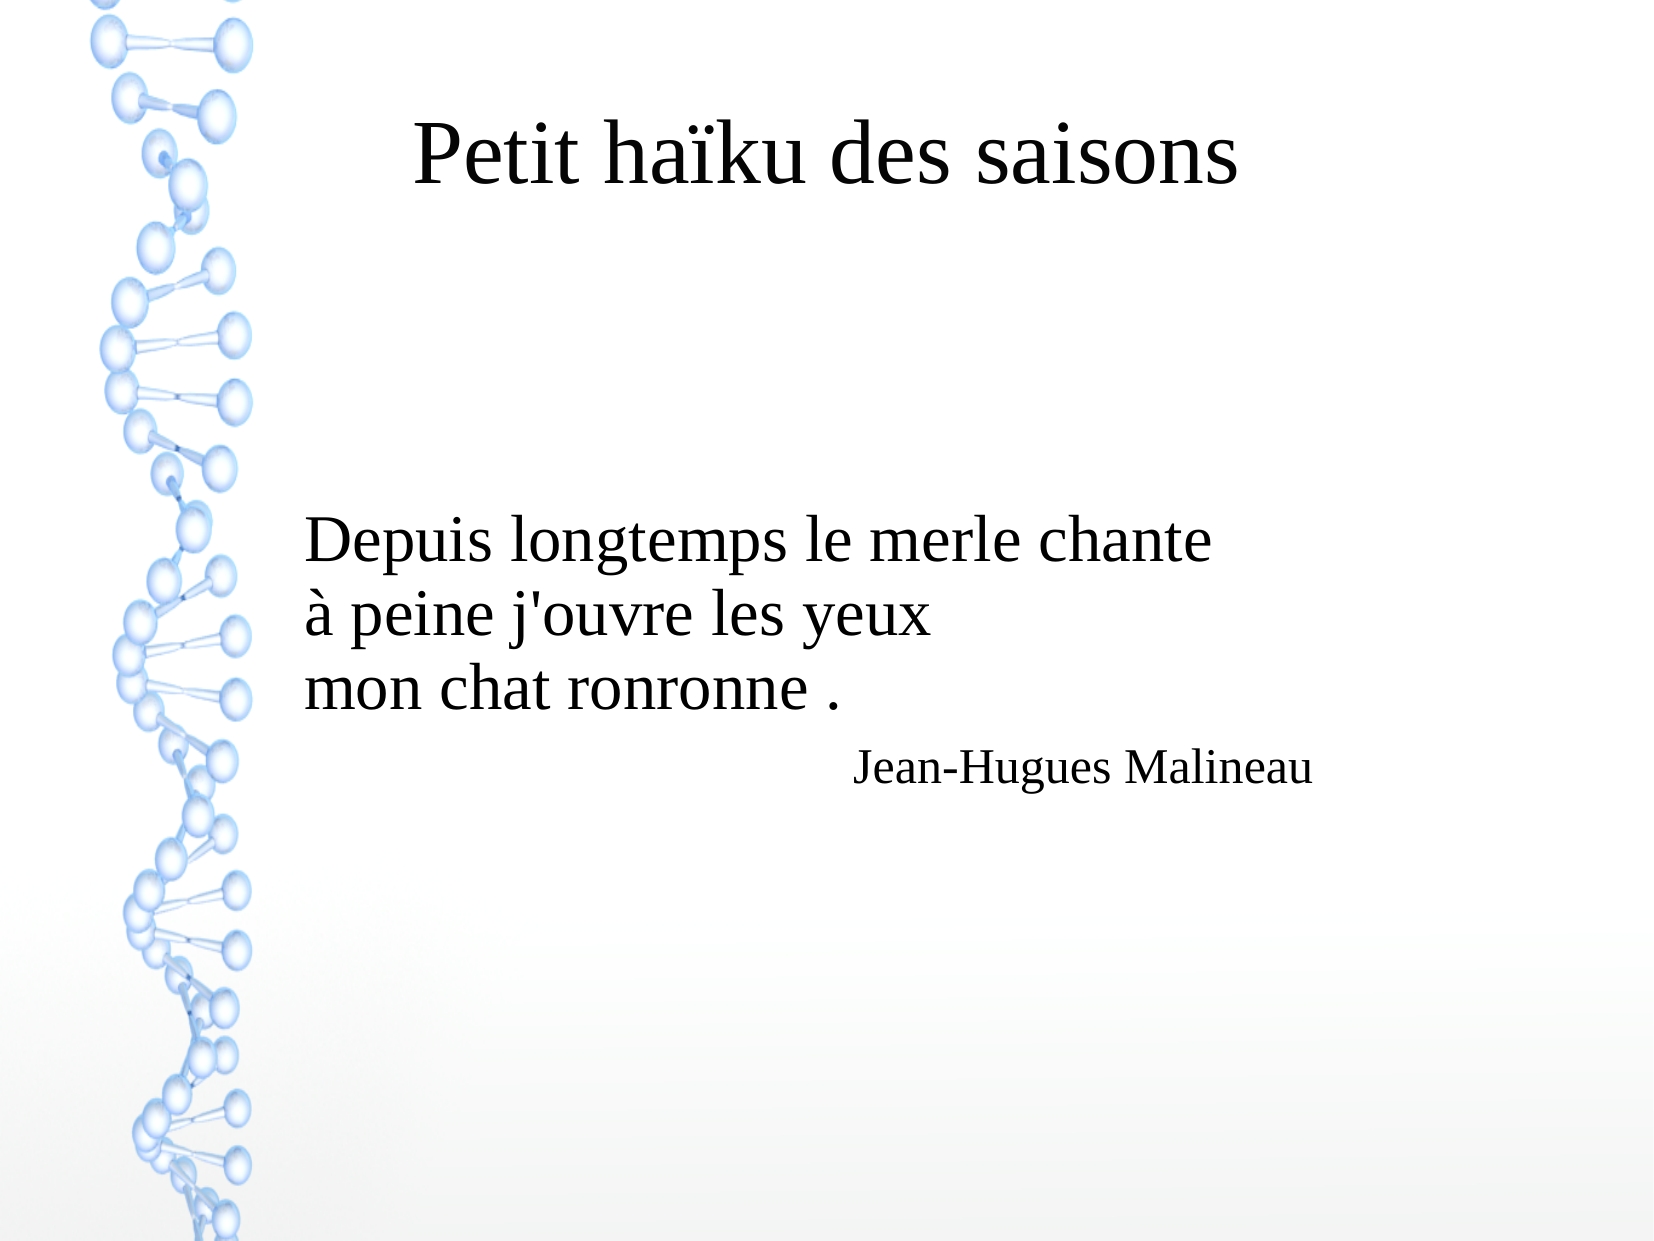

# Petit haïku des saisons
			Depuis longtemps le merle chante
			à peine j'ouvre les yeux
			mon chat ronronne .
 Jean-Hugues Malineau